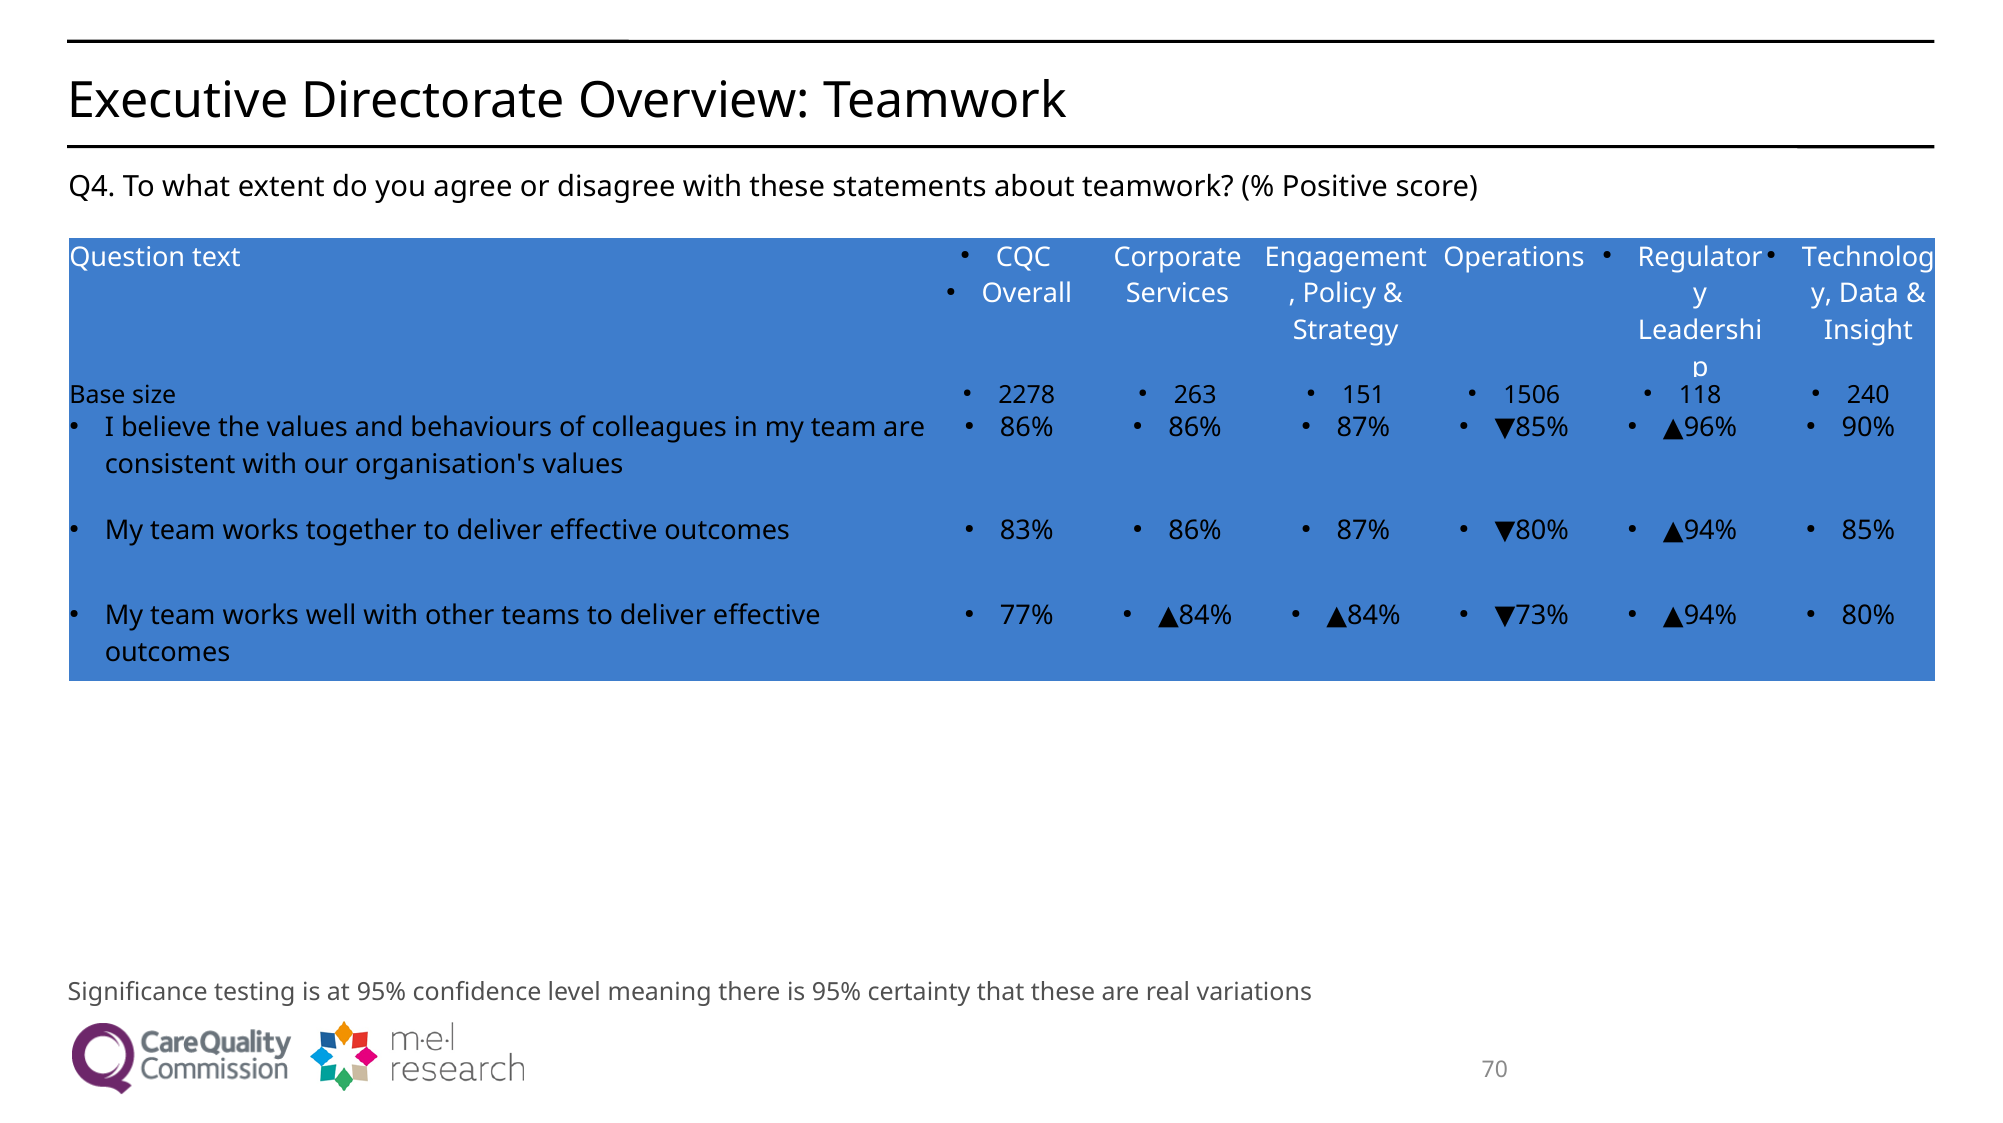

# Executive Directorate Overview: Teamwork
Q4. To what extent do you agree or disagree with these statements about teamwork? (% Positive score)
| Question text | CQC Overall | Corporate Services | Engagement, Policy & Strategy | Operations | Regulatory Leadership | Technology, Data & Insight |
| --- | --- | --- | --- | --- | --- | --- |
| Base size | 2278 | 263 | 151 | 1506 | 118 | 240 |
| I believe the values and behaviours of colleagues in my team are consistent with our organisation's values | 86% | 86% | 87% | ▼85% | ▲96% | 90% |
| My team works together to deliver effective outcomes | 83% | 86% | 87% | ▼80% | ▲94% | 85% |
| My team works well with other teams to deliver effective outcomes | 77% | ▲84% | ▲84% | ▼73% | ▲94% | 80% |
Significance testing is at 95% confidence level meaning there is 95% certainty that these are real variations